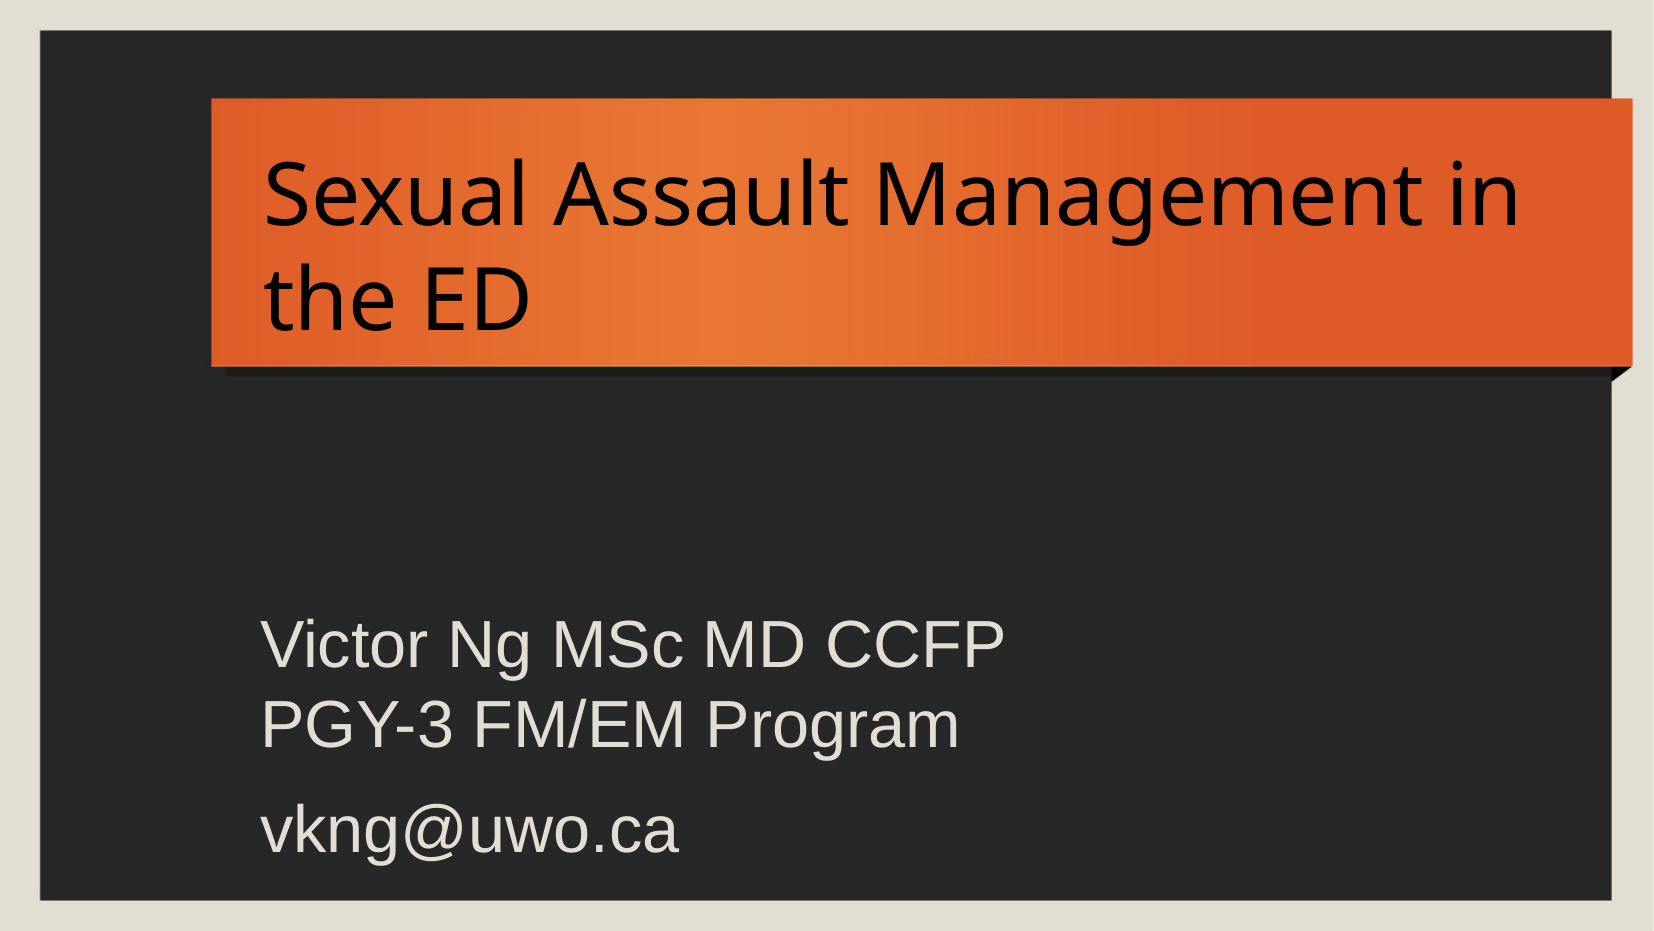

# Sexual Assault Management in the ED
Victor Ng MSc MD CCFP
PGY-3 FM/EM Program
vkng@uwo.ca